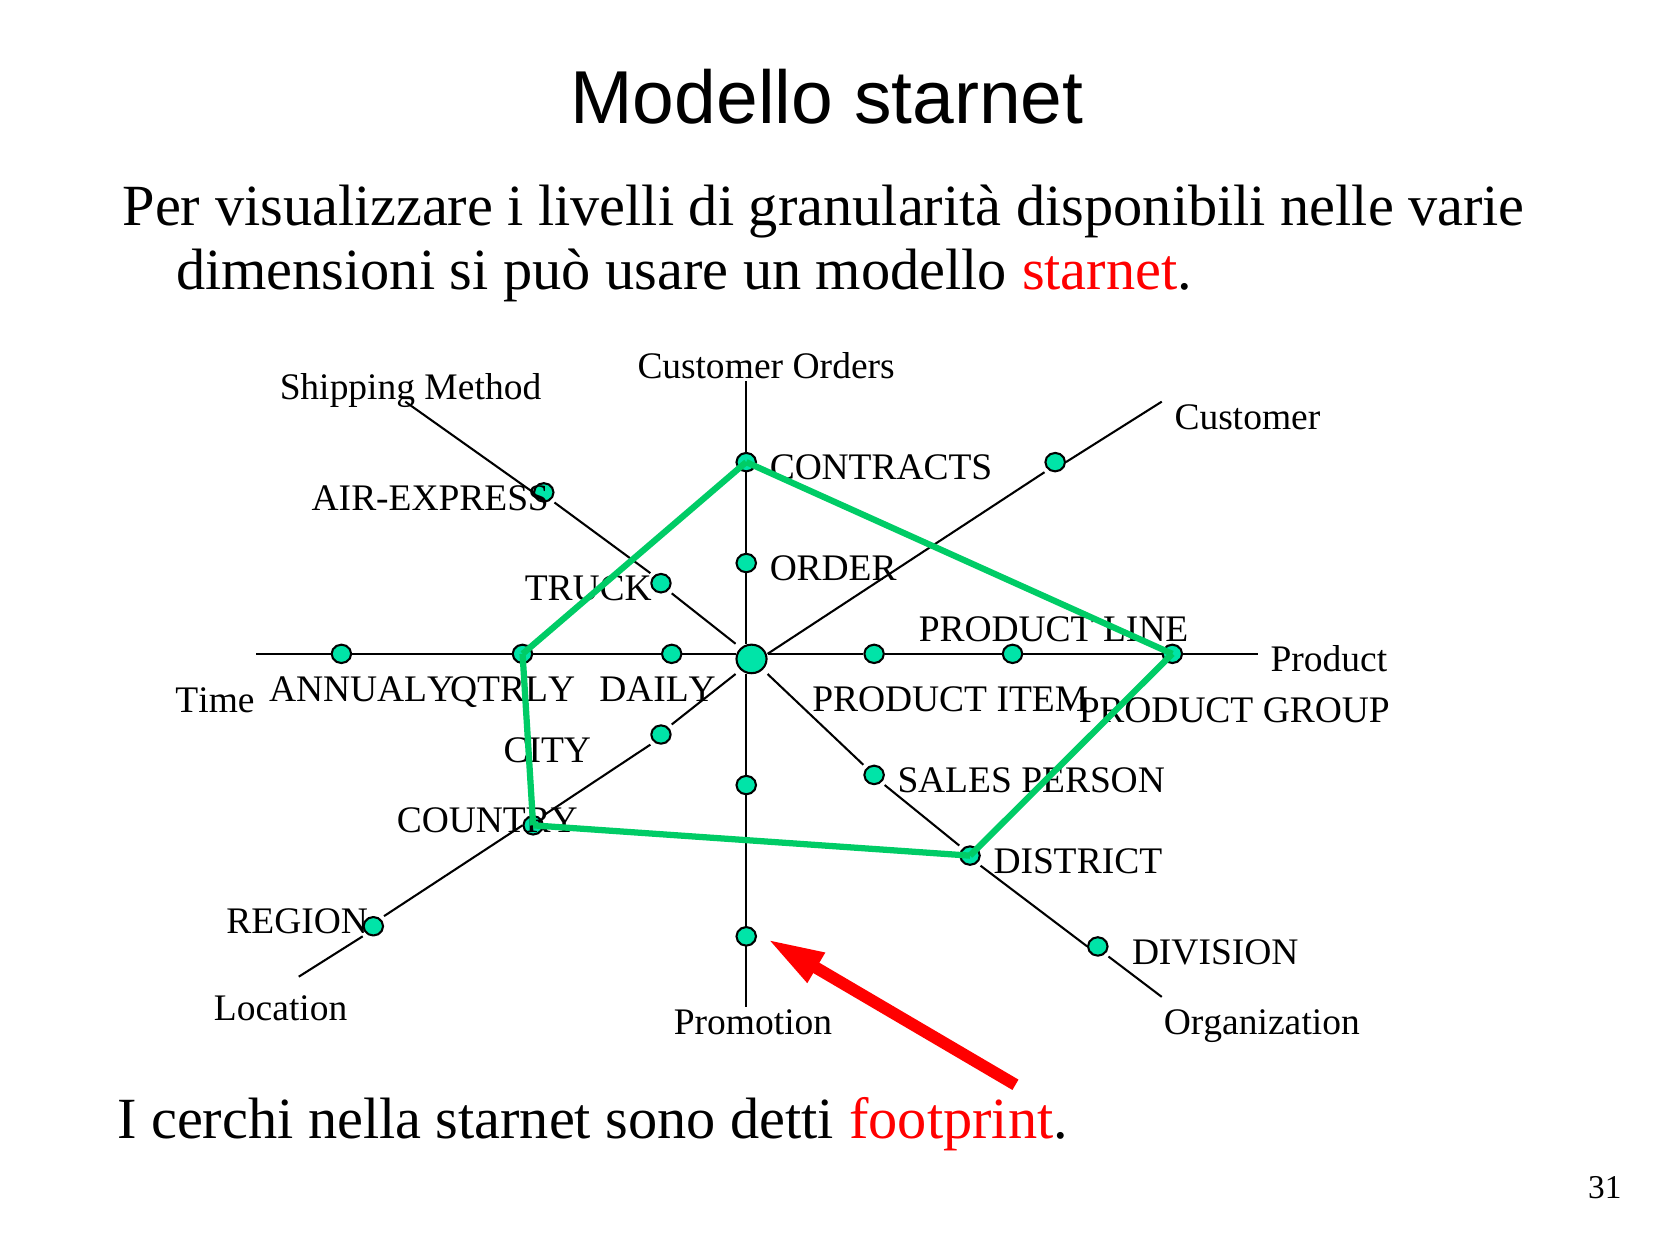

# Modello starnet
Per visualizzare i livelli di granularità disponibili nelle varie dimensioni si può usare un modello starnet.
Customer Orders
Shipping Method
Customer
CONTRACTS
AIR-EXPRESS
ORDER
TRUCK
PRODUCT LINE
Product
ANNUALY
QTRLY
DAILY
PRODUCT ITEM
Time
PRODUCT GROUP
CITY
SALES PERSON
COUNTRY
DISTRICT
REGION
DIVISION
Location
Promotion
Organization
I cerchi nella starnet sono detti footprint.